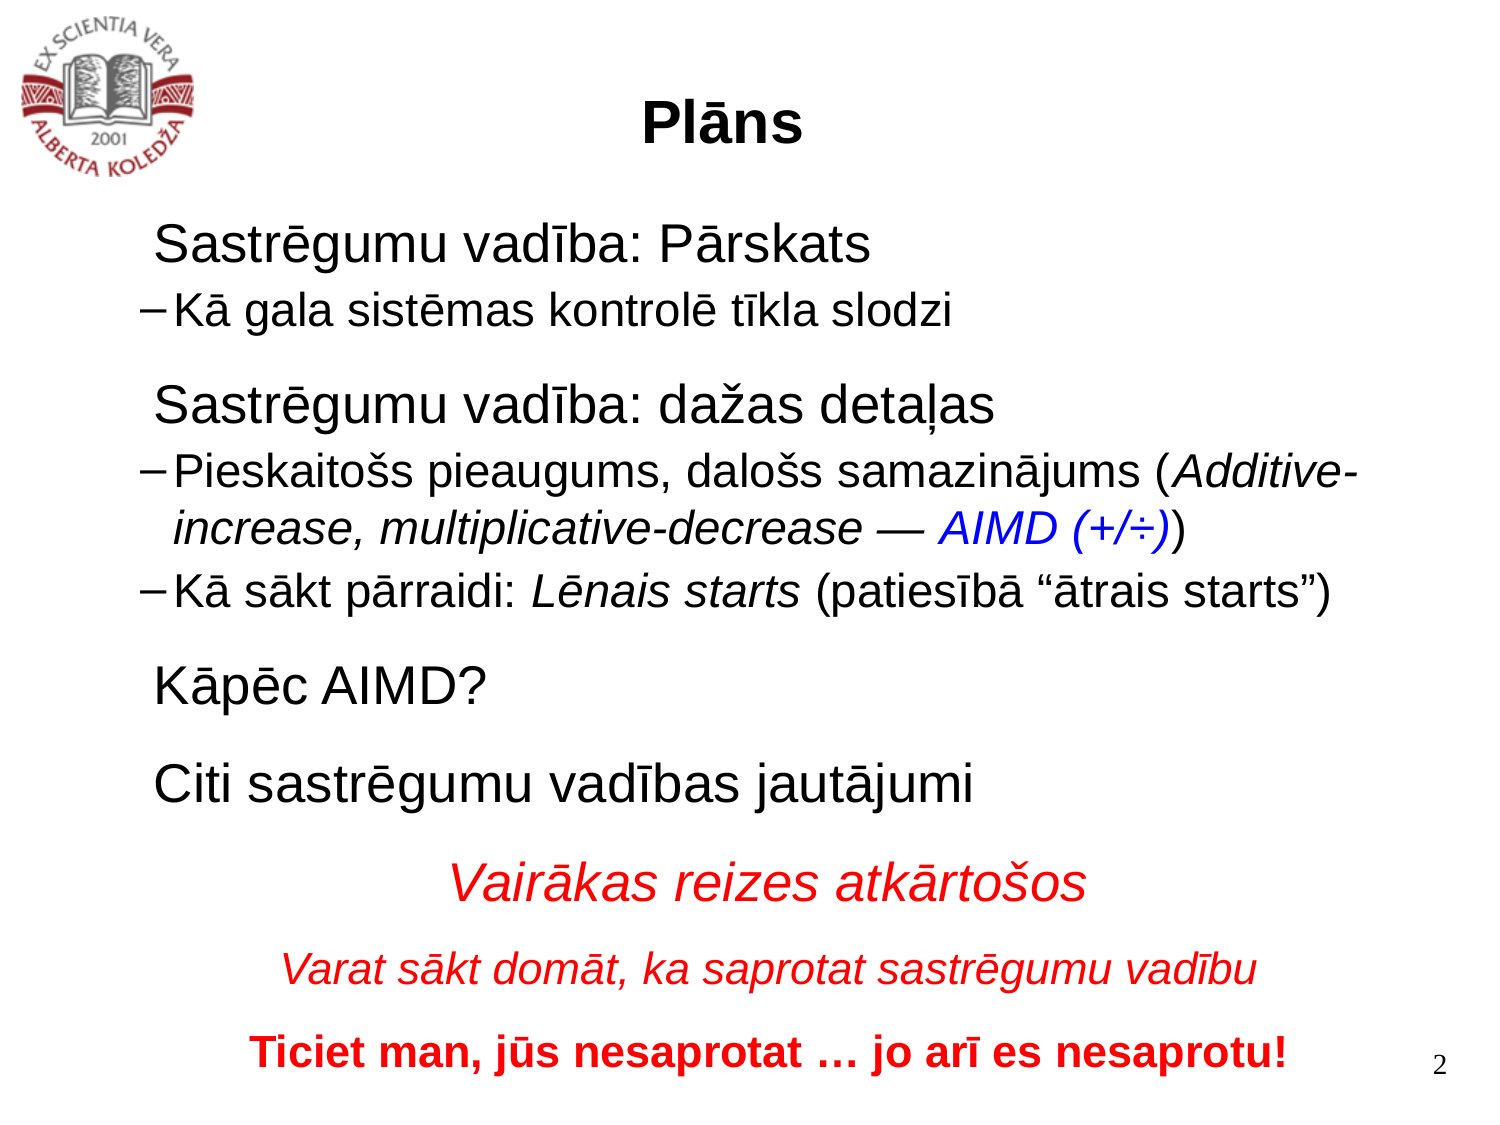

# Plāns
Sastrēgumu vadība: Pārskats
Kā gala sistēmas kontrolē tīkla slodzi
Sastrēgumu vadība: dažas detaļas
Pieskaitošs pieaugums, dalošs samazinājums (Additive-increase, multiplicative-decrease — AIMD (+/÷))
Kā sākt pārraidi: Lēnais starts (patiesībā “ātrais starts”)
Kāpēc AIMD?
Citi sastrēgumu vadības jautājumi
Vairākas reizes atkārtošos
Varat sākt domāt, ka saprotat sastrēgumu vadību
Ticiet man, jūs nesaprotat … jo arī es nesaprotu!
1